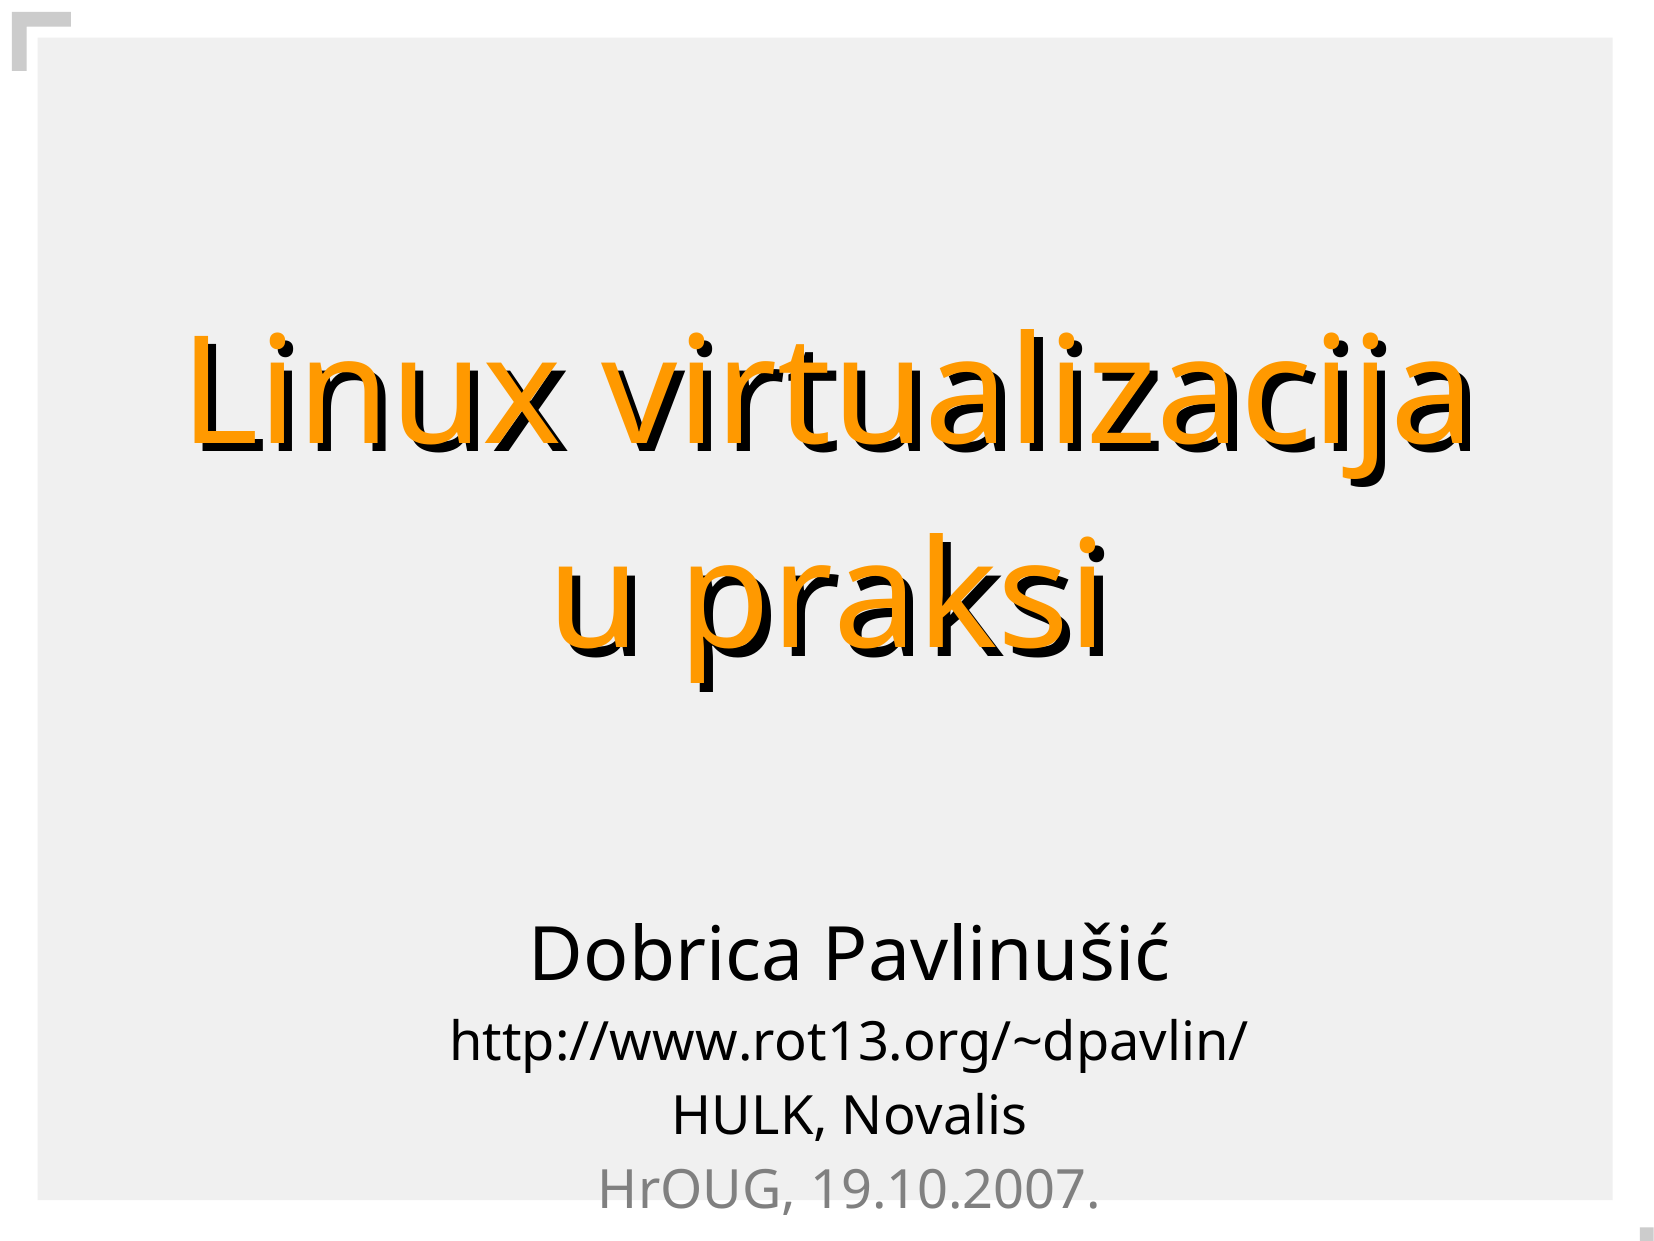

# Linux virtualizacija u praksi
Dobrica Pavlinušić
http://www.rot13.org/~dpavlin/
HULK, Novalis
HrOUG, 19.10.2007.